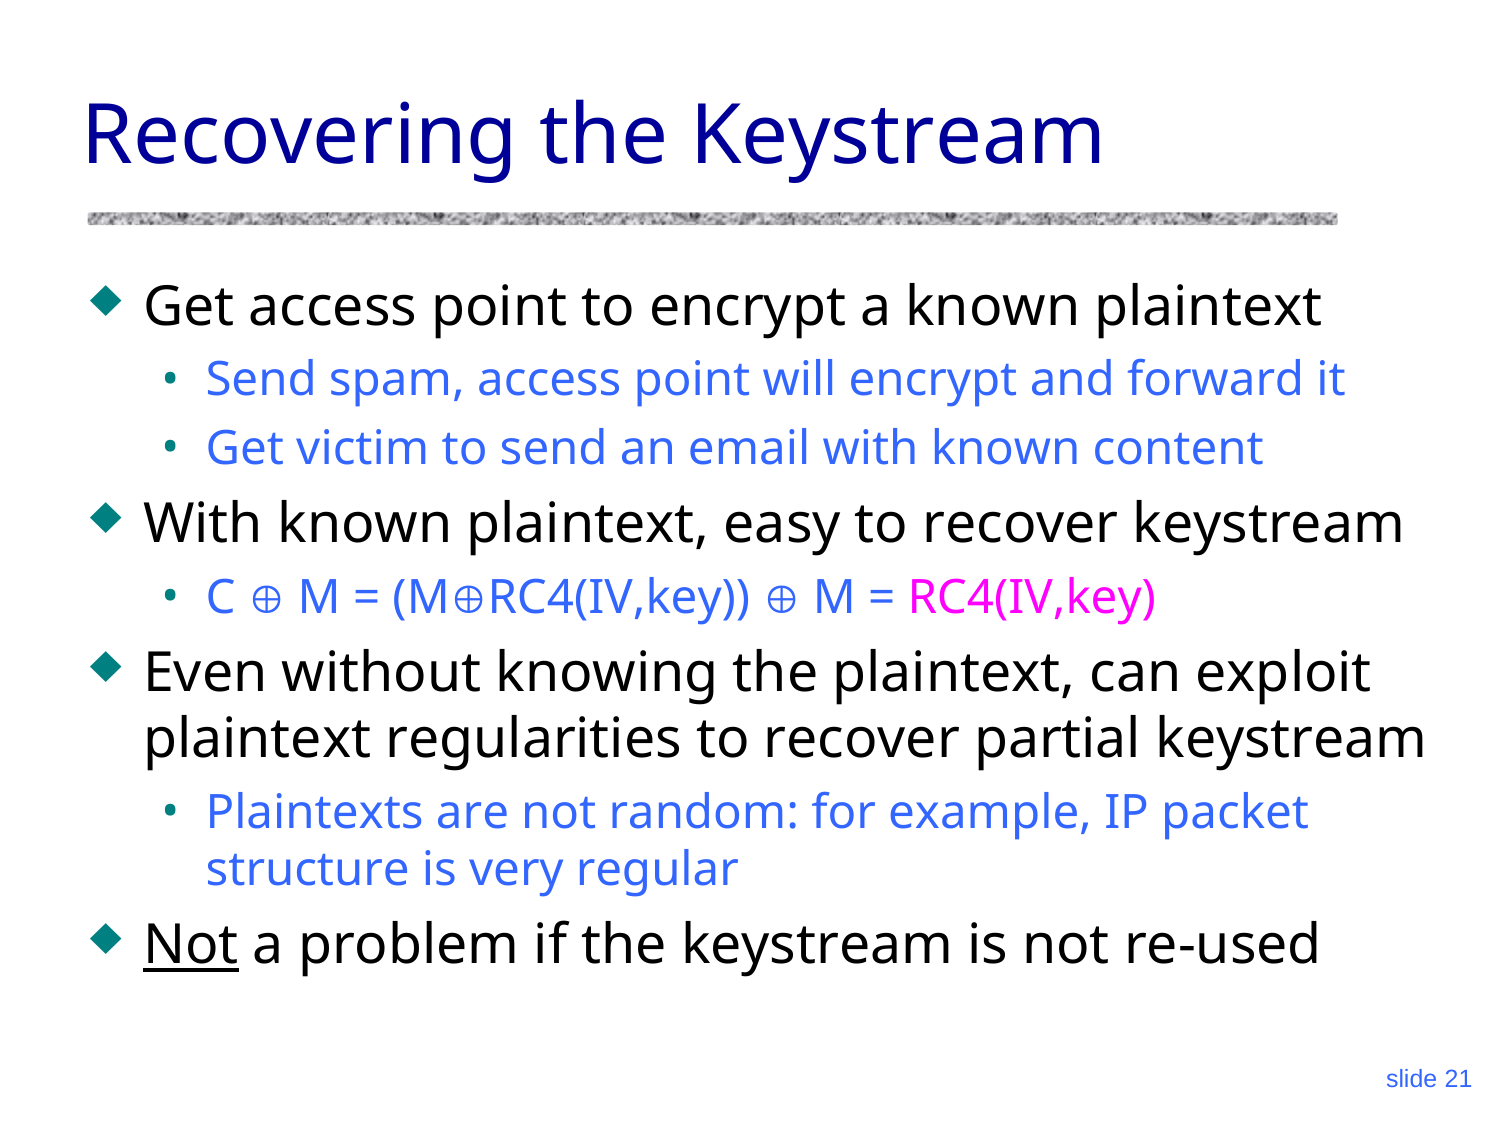

# Recovering the Keystream
Get access point to encrypt a known plaintext
Send spam, access point will encrypt and forward it
Get victim to send an email with known content
With known plaintext, easy to recover keystream
C  M = (MRC4(IV,key))  M = RC4(IV,key)
Even without knowing the plaintext, can exploit plaintext regularities to recover partial keystream
Plaintexts are not random: for example, IP packet structure is very regular
Not a problem if the keystream is not re-used
slide 20